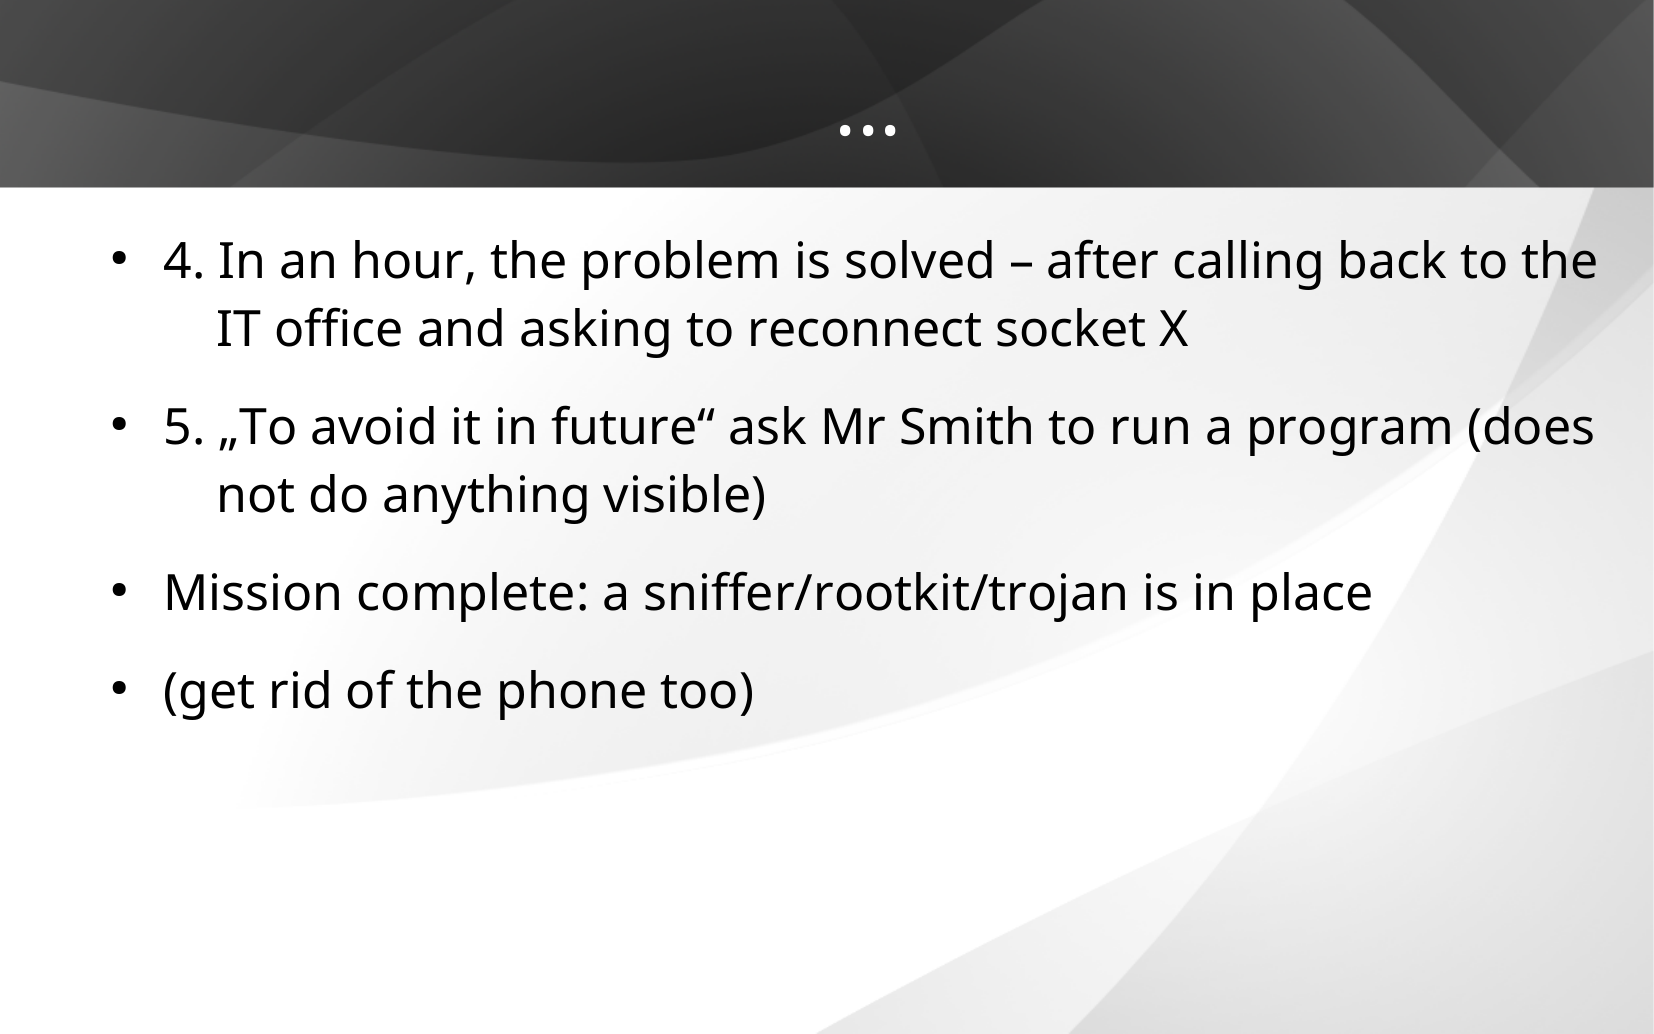

# ...
4. In an hour, the problem is solved – after calling back to the IT office and asking to reconnect socket X
5. „To avoid it in future“ ask Mr Smith to run a program (does not do anything visible)
Mission complete: a sniffer/rootkit/trojan is in place
(get rid of the phone too)